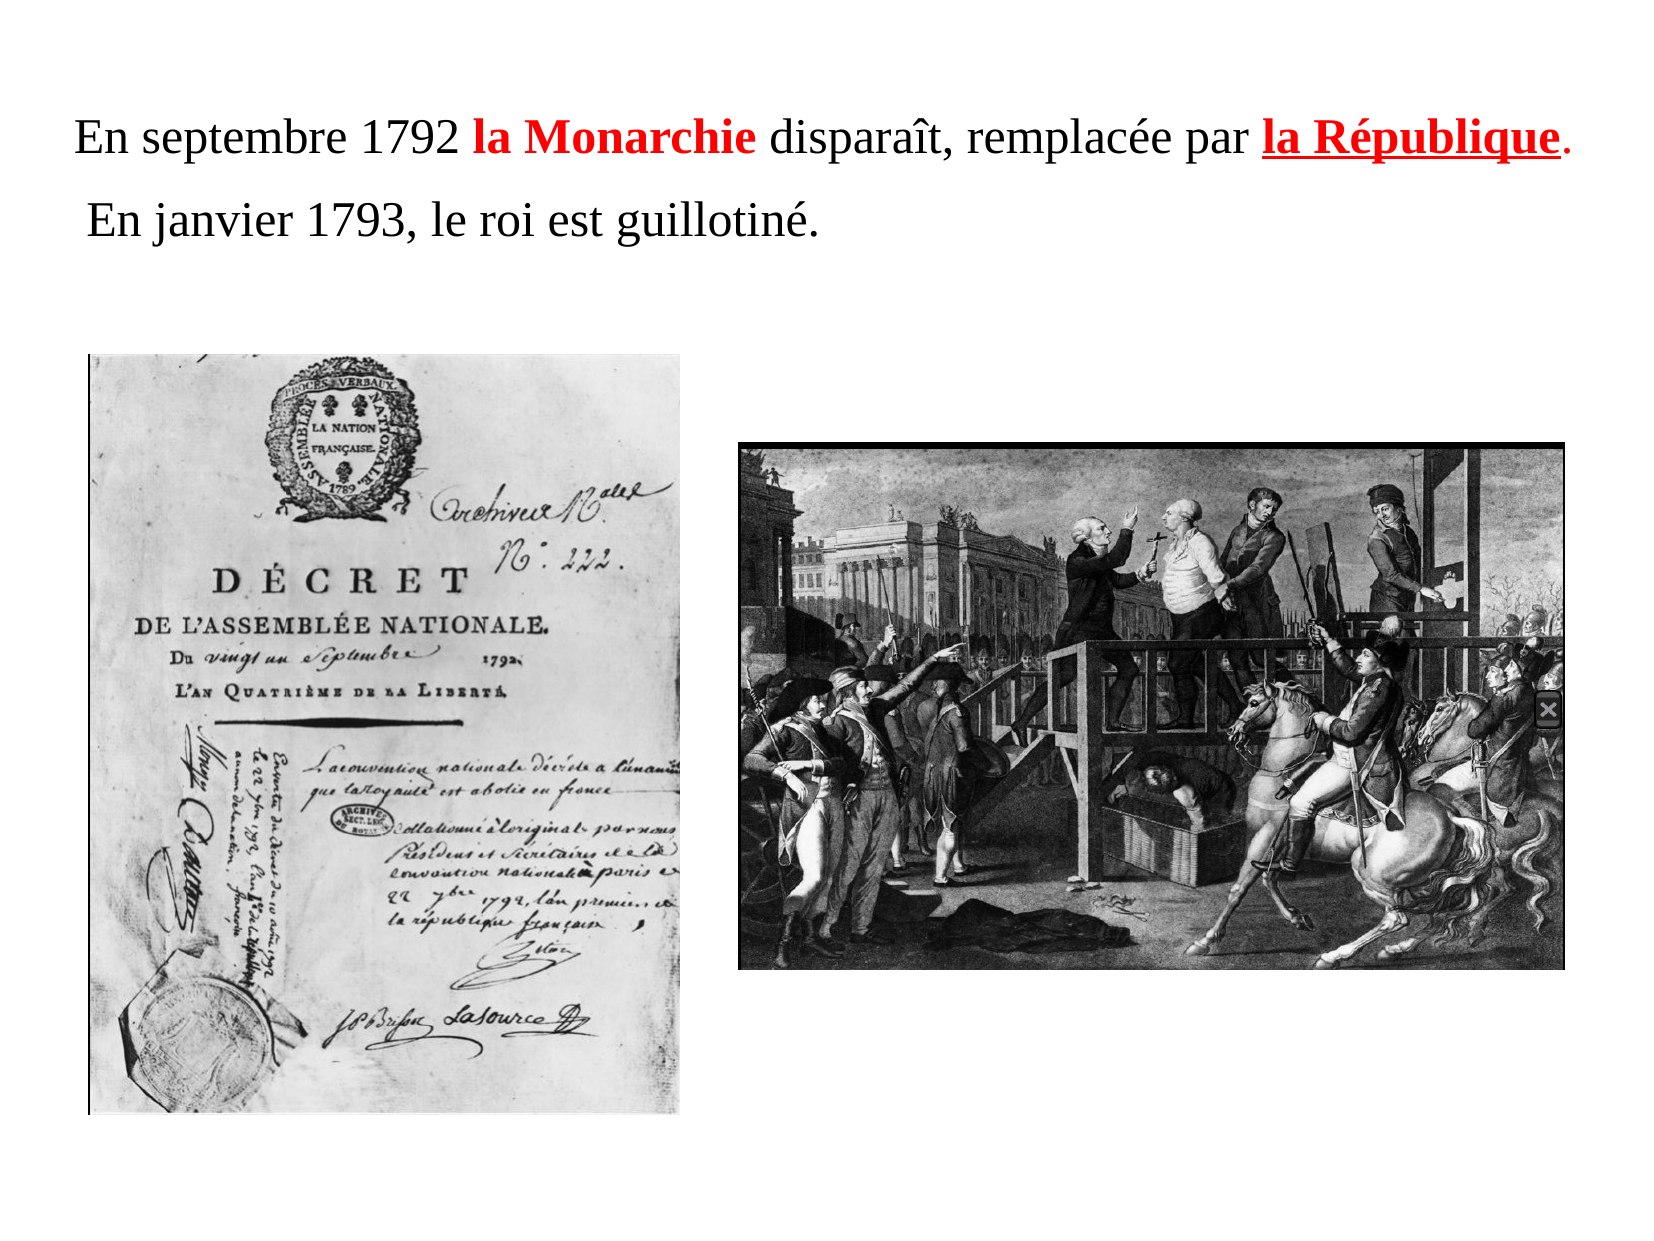

En septembre 1792 la Monarchie disparaît, remplacée par la République.
 En janvier 1793, le roi est guillotiné.